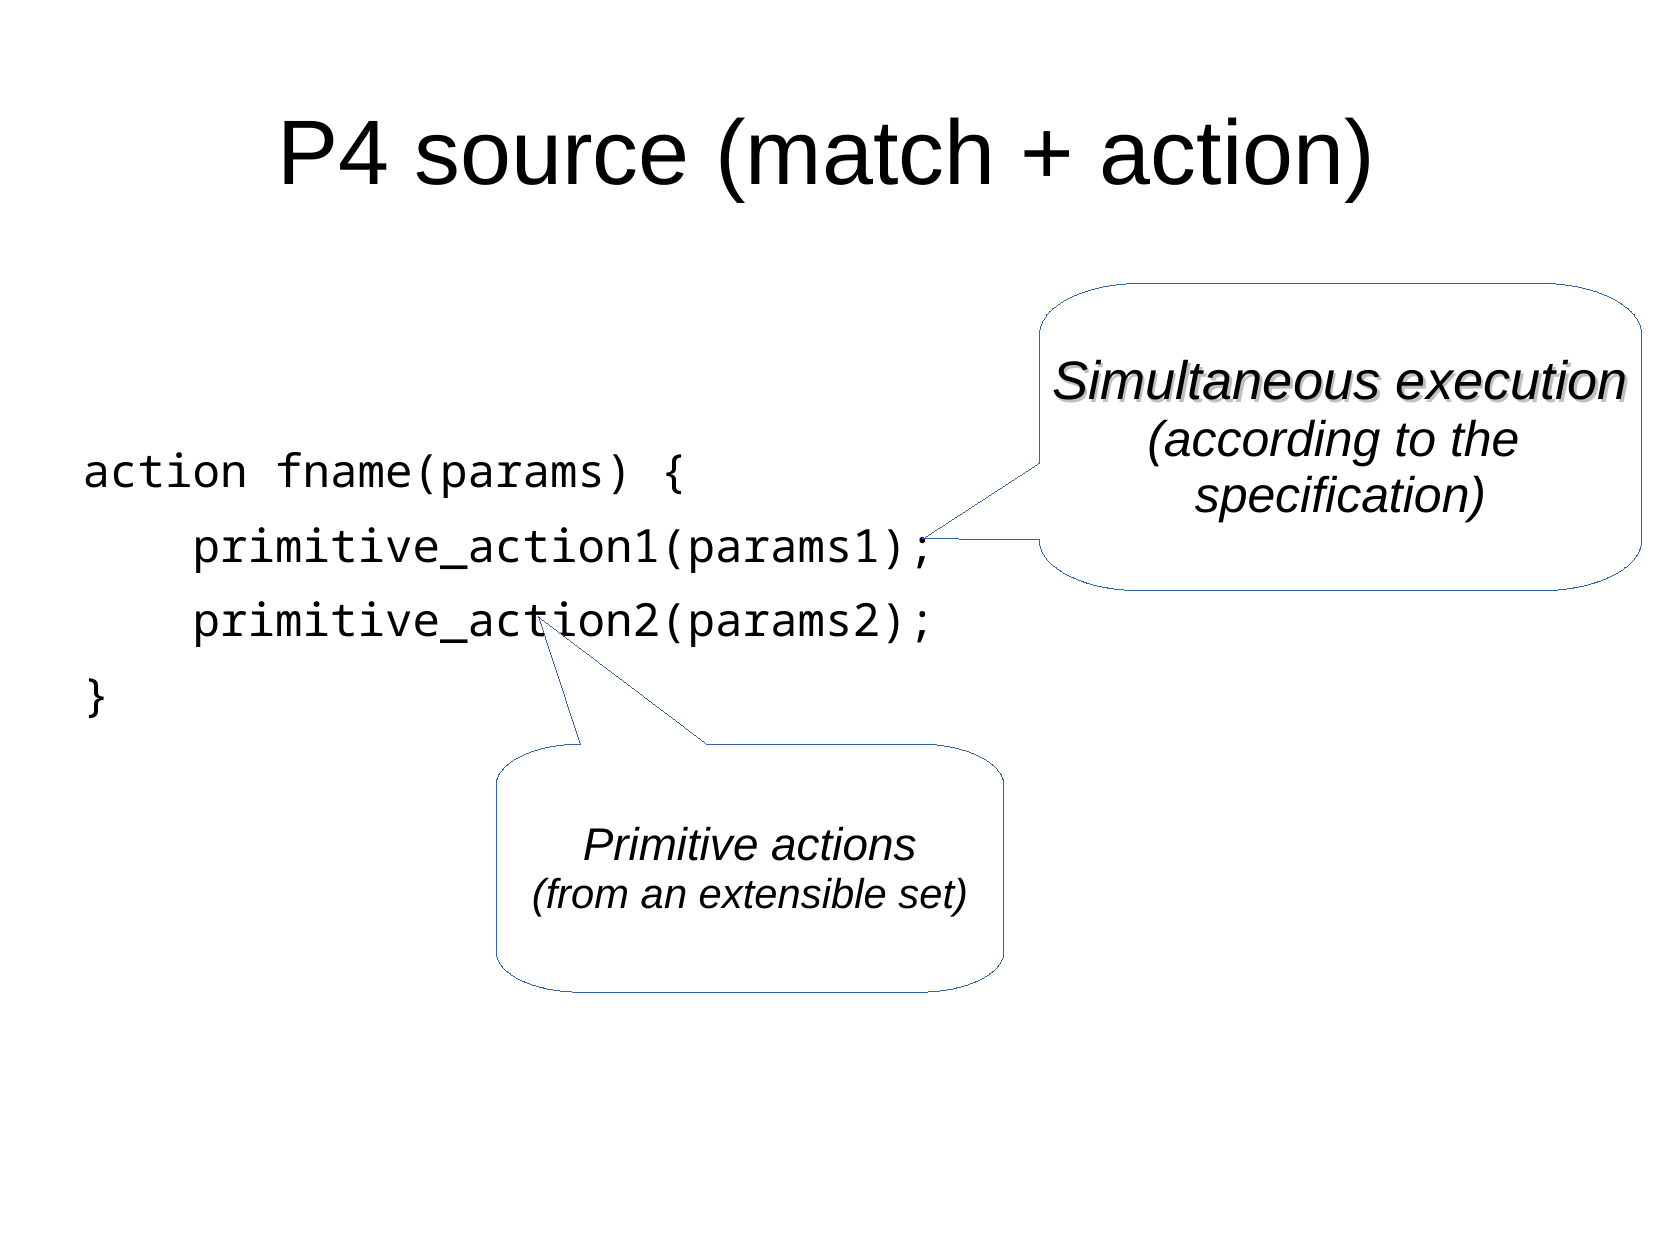

# P4 source (match + action)
Simultaneous execution
(according to the
specification)
action fname(params) {
 primitive_action1(params1);
 primitive_action2(params2);
}
Primitive actions
(from an extensible set)